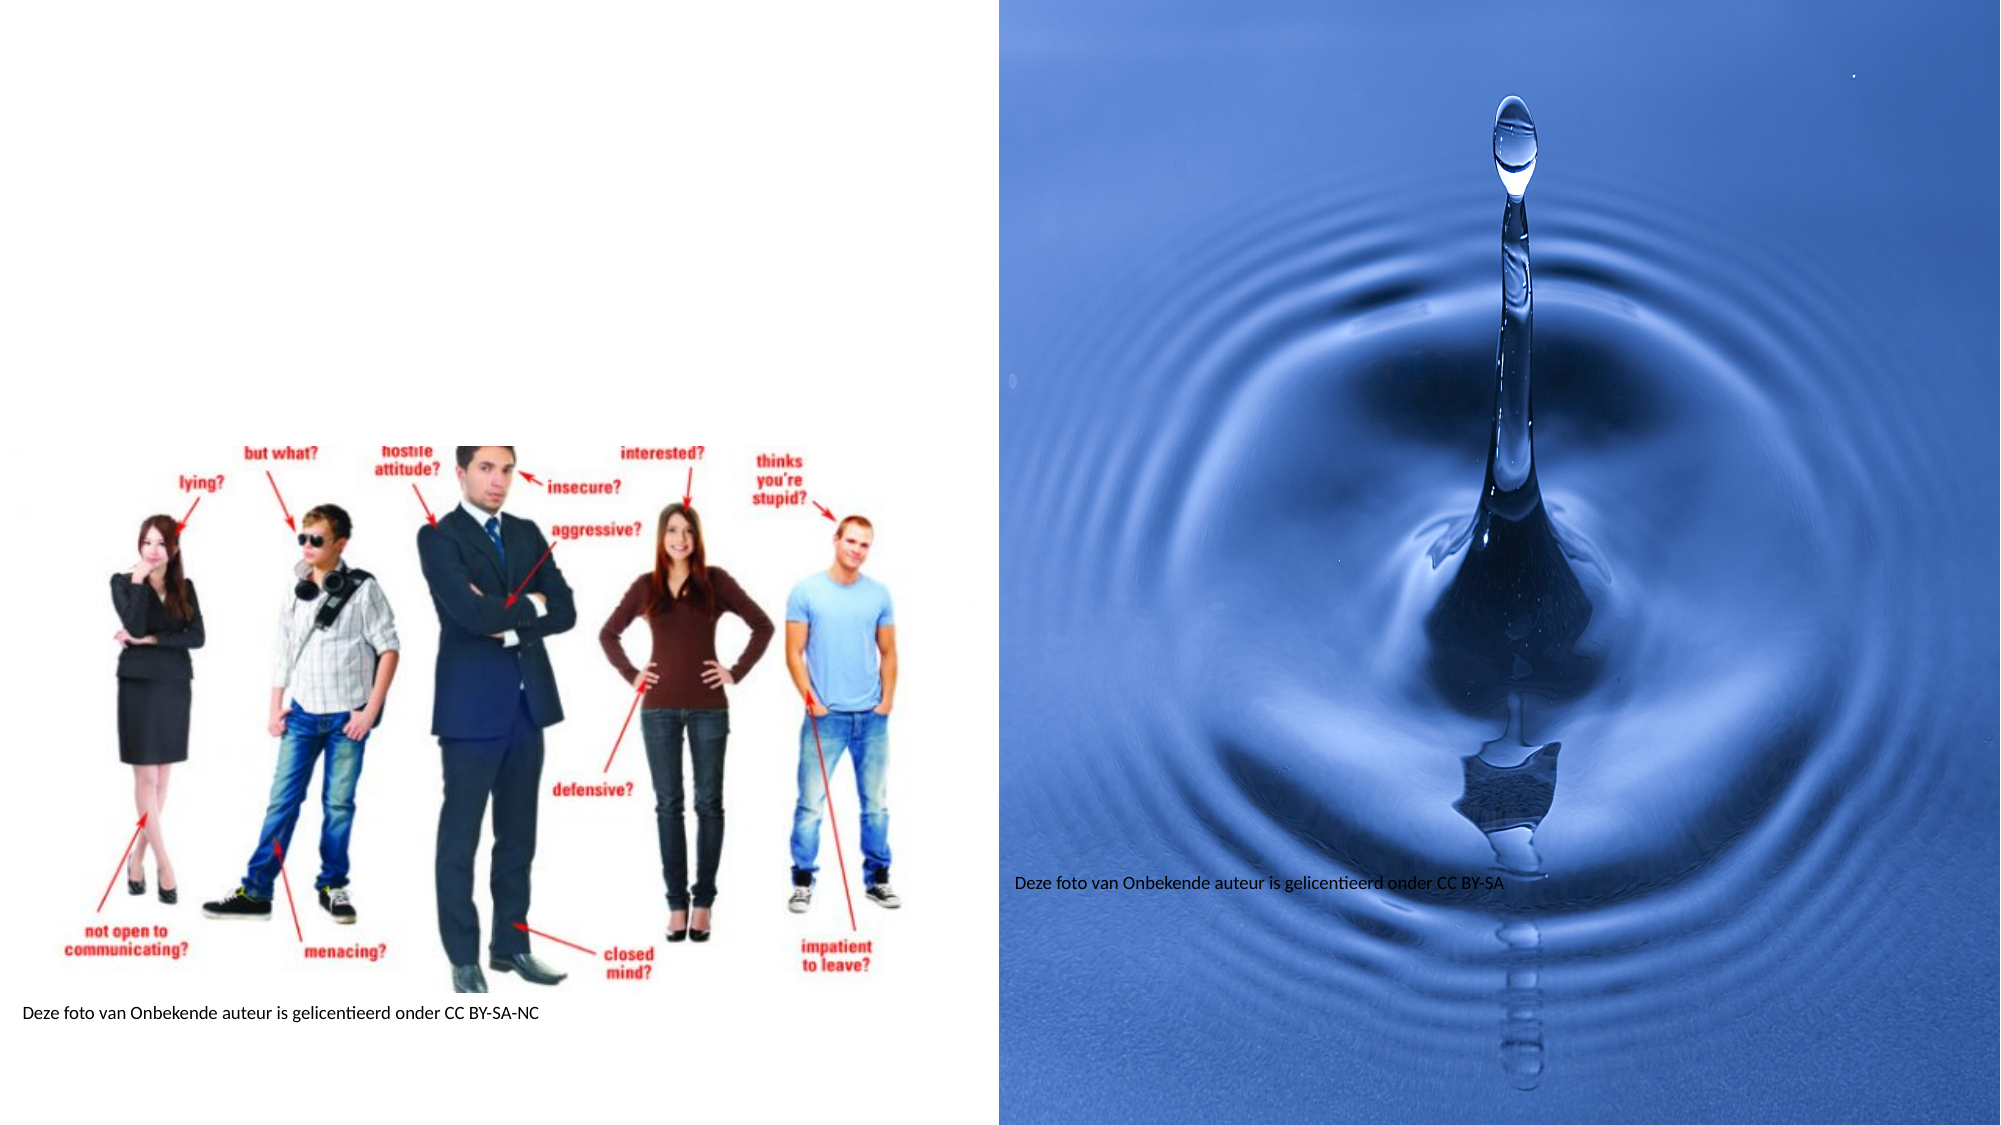

# Let’s have a look at non-verbal communication
Deze foto van Onbekende auteur is gelicentieerd onder CC BY-SA
Deze foto van Onbekende auteur is gelicentieerd onder CC BY-SA-NC